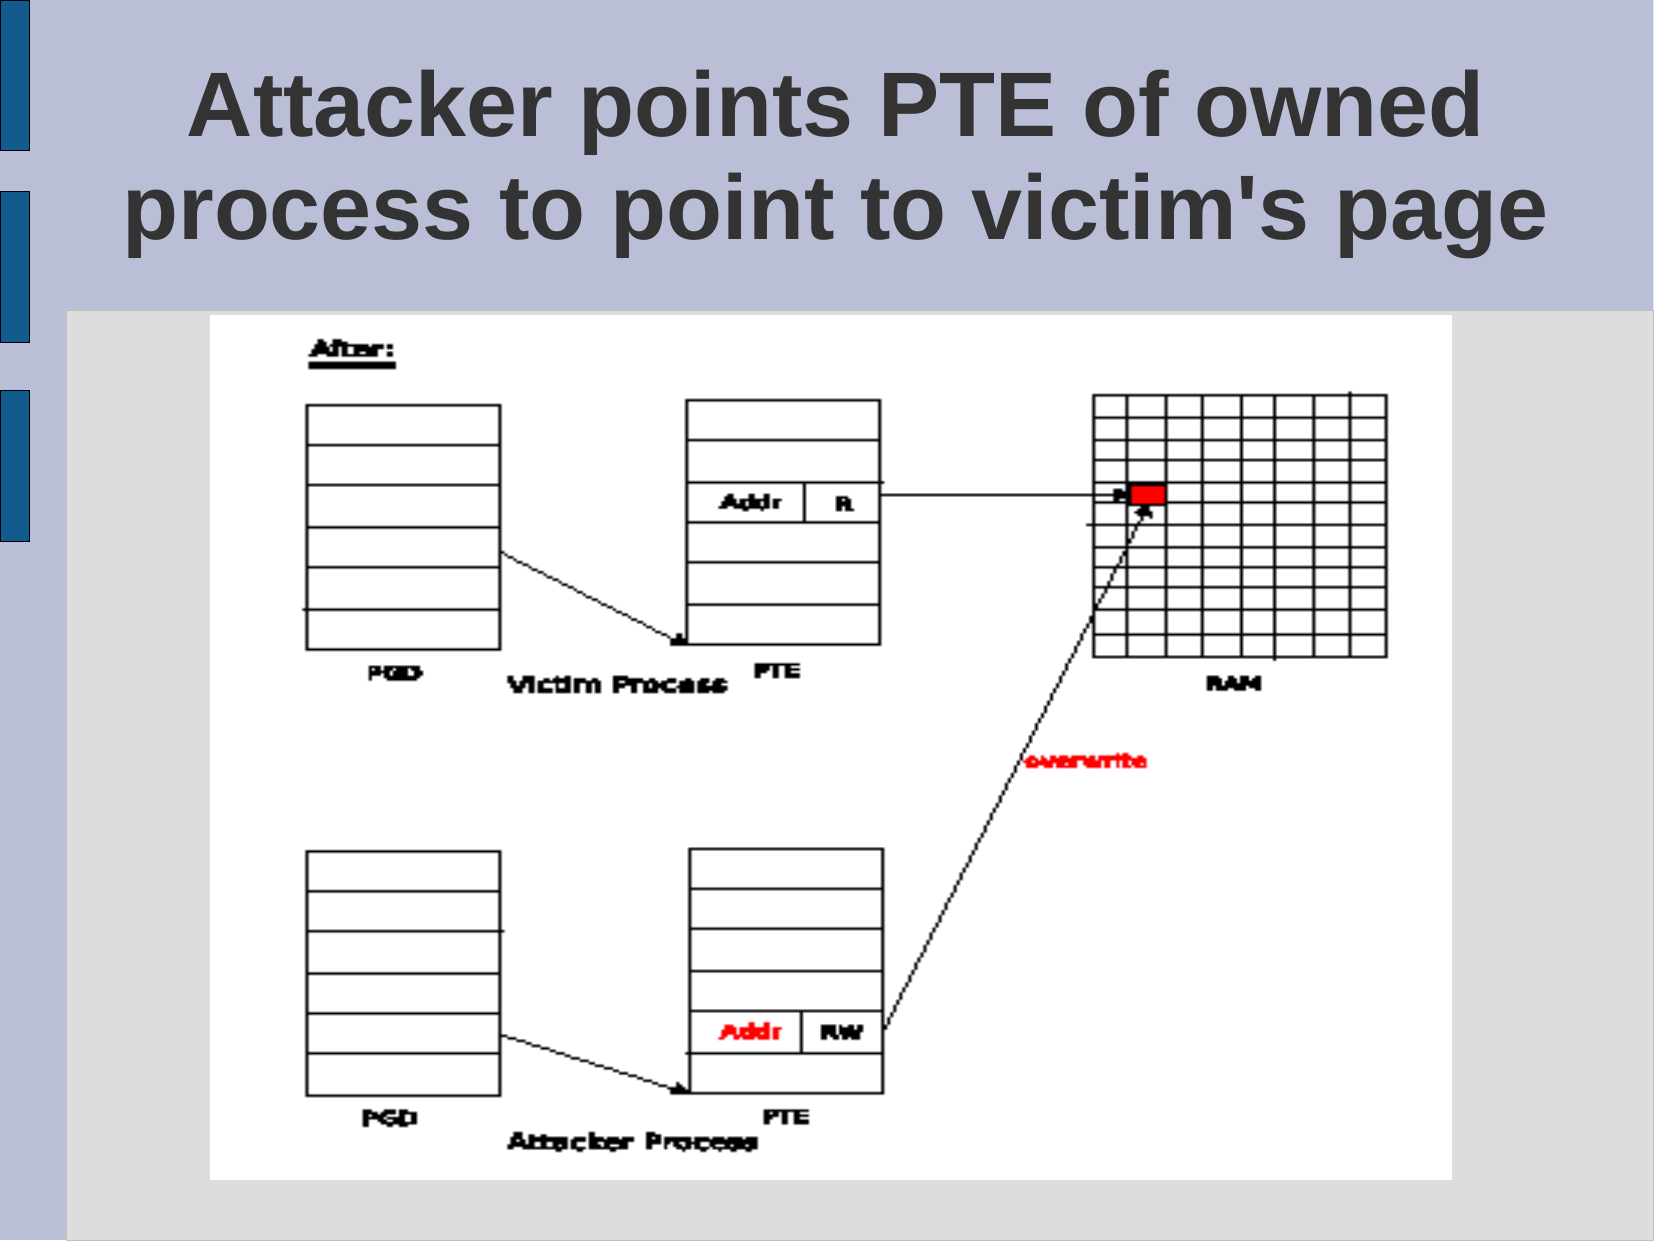

# Attacker points PTE of owned process to point to victim's page